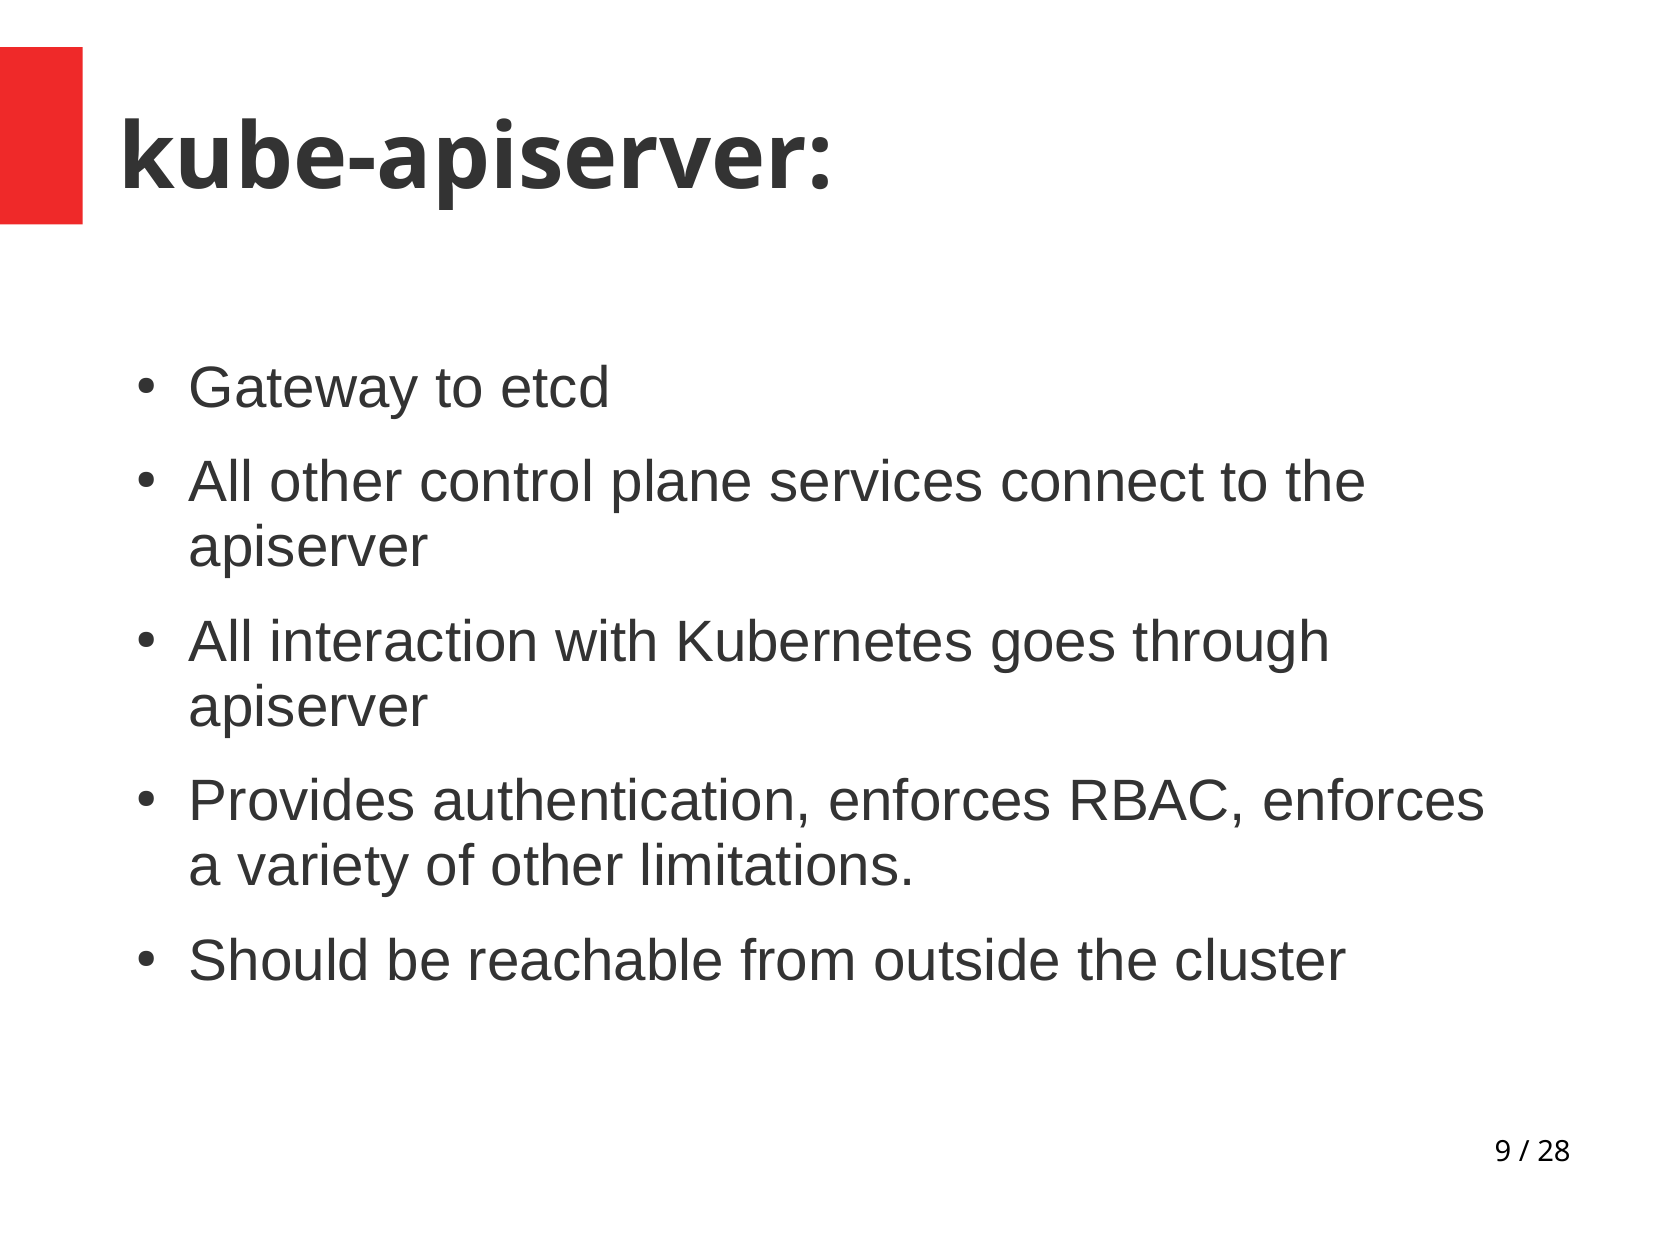

# kube-apiserver:
Gateway to etcd
All other control plane services connect to the apiserver
All interaction with Kubernetes goes through apiserver
Provides authentication, enforces RBAC, enforces a variety of other limitations.
Should be reachable from outside the cluster
9